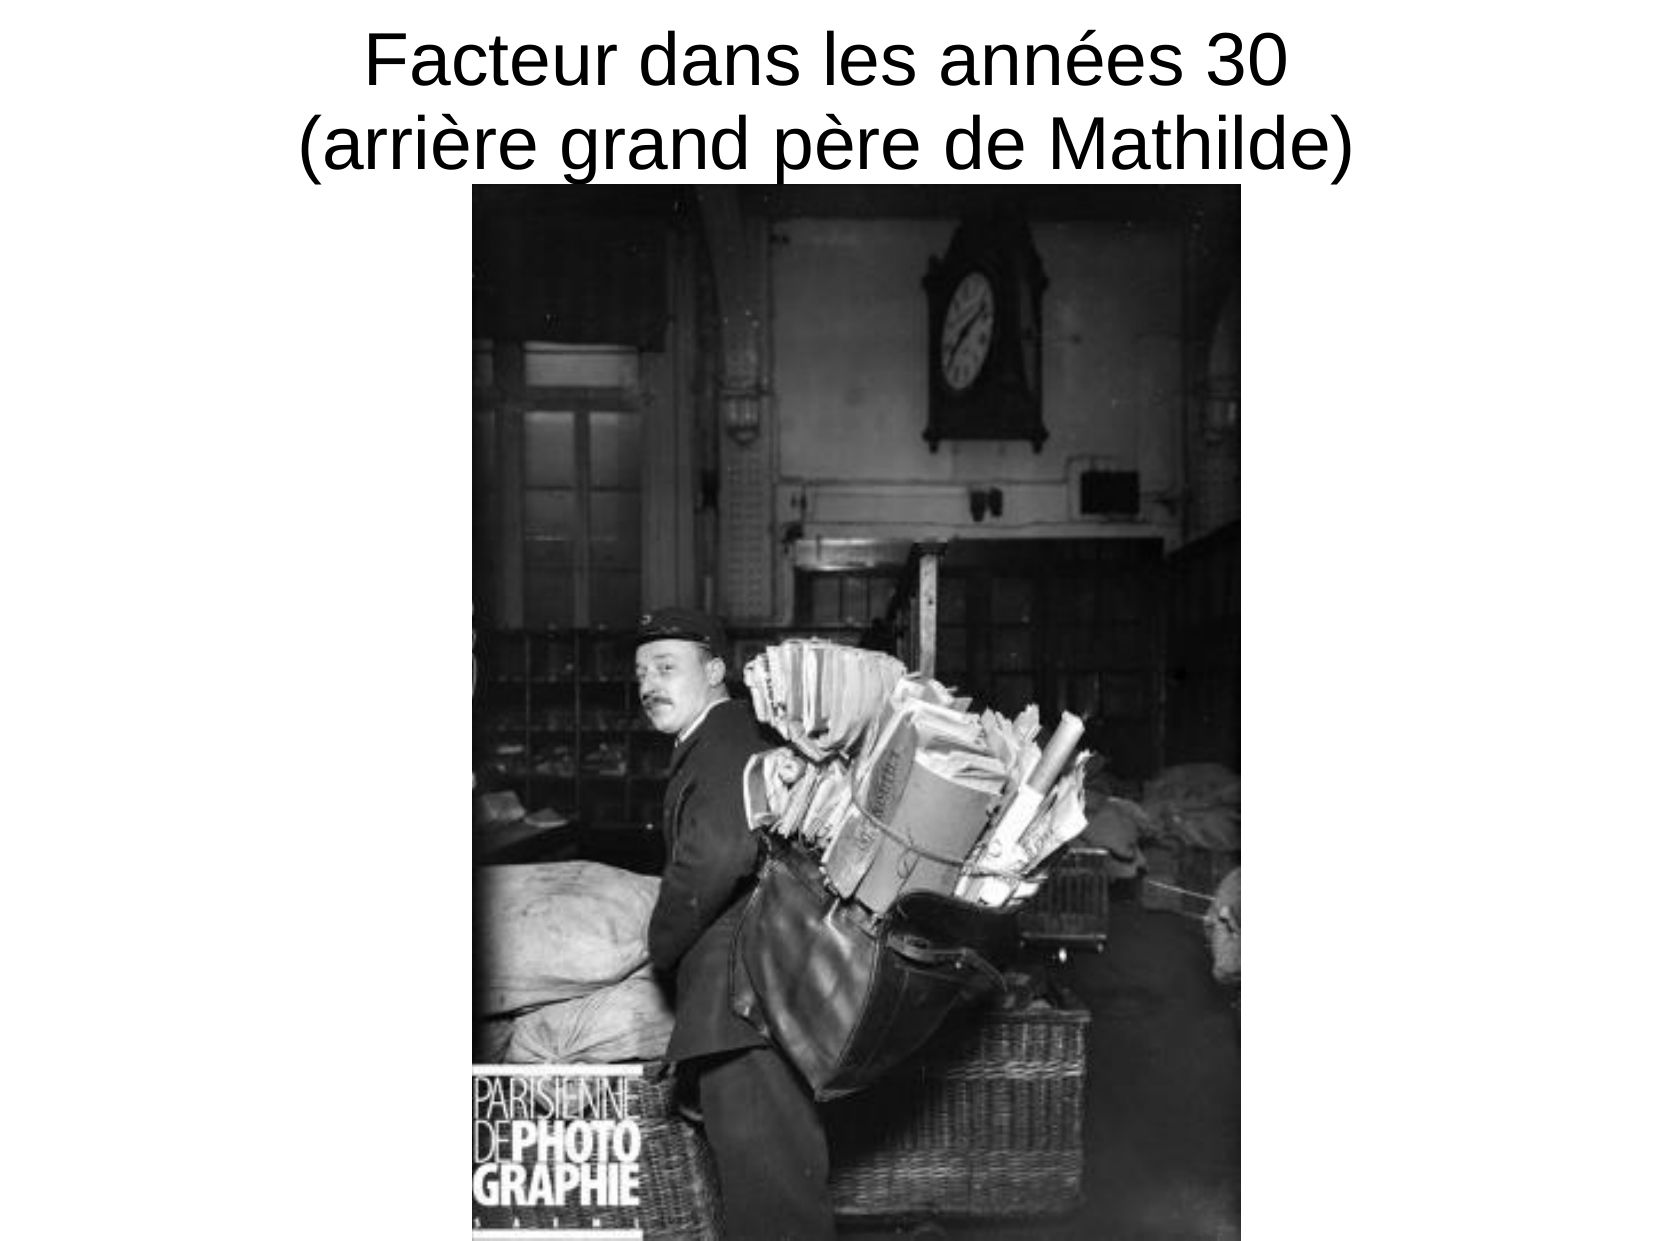

# Facteur dans les années 30 (arrière grand père de Mathilde)